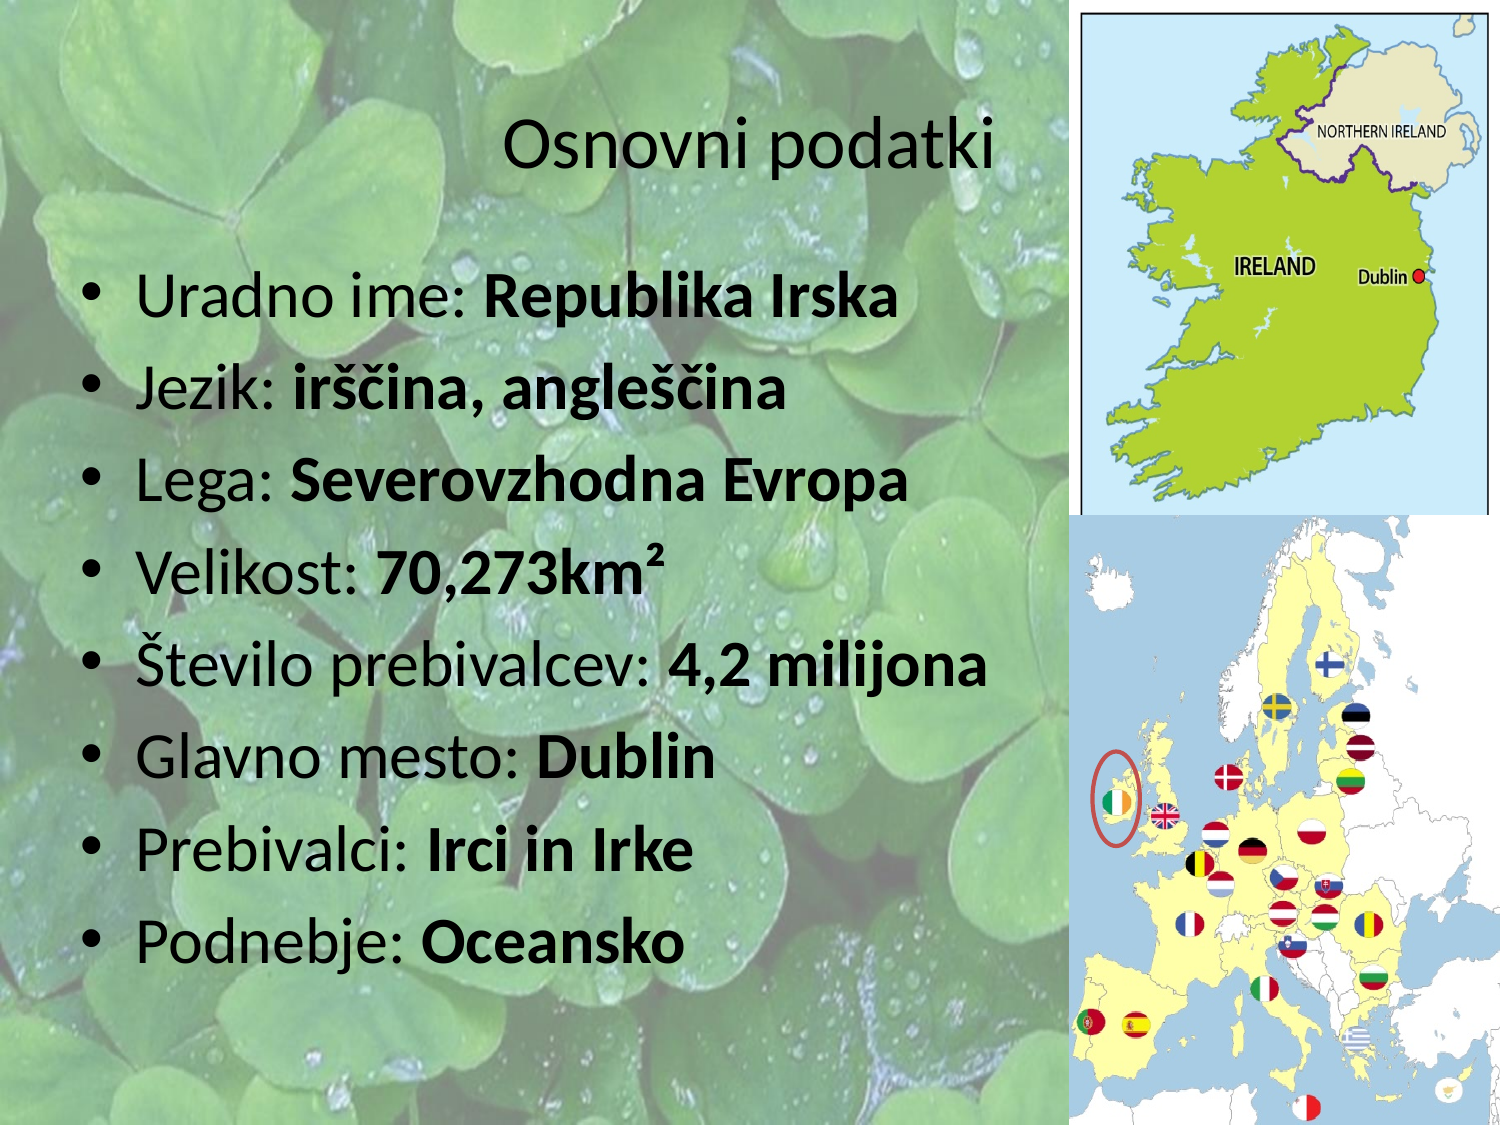

# Osnovni podatki
Uradno ime: Republika Irska
Jezik: irščina, angleščina
Lega: Severovzhodna Evropa
Velikost: 70,273km²
Število prebivalcev: 4,2 milijona
Glavno mesto: Dublin
Prebivalci: Irci in Irke
Podnebje: Oceansko